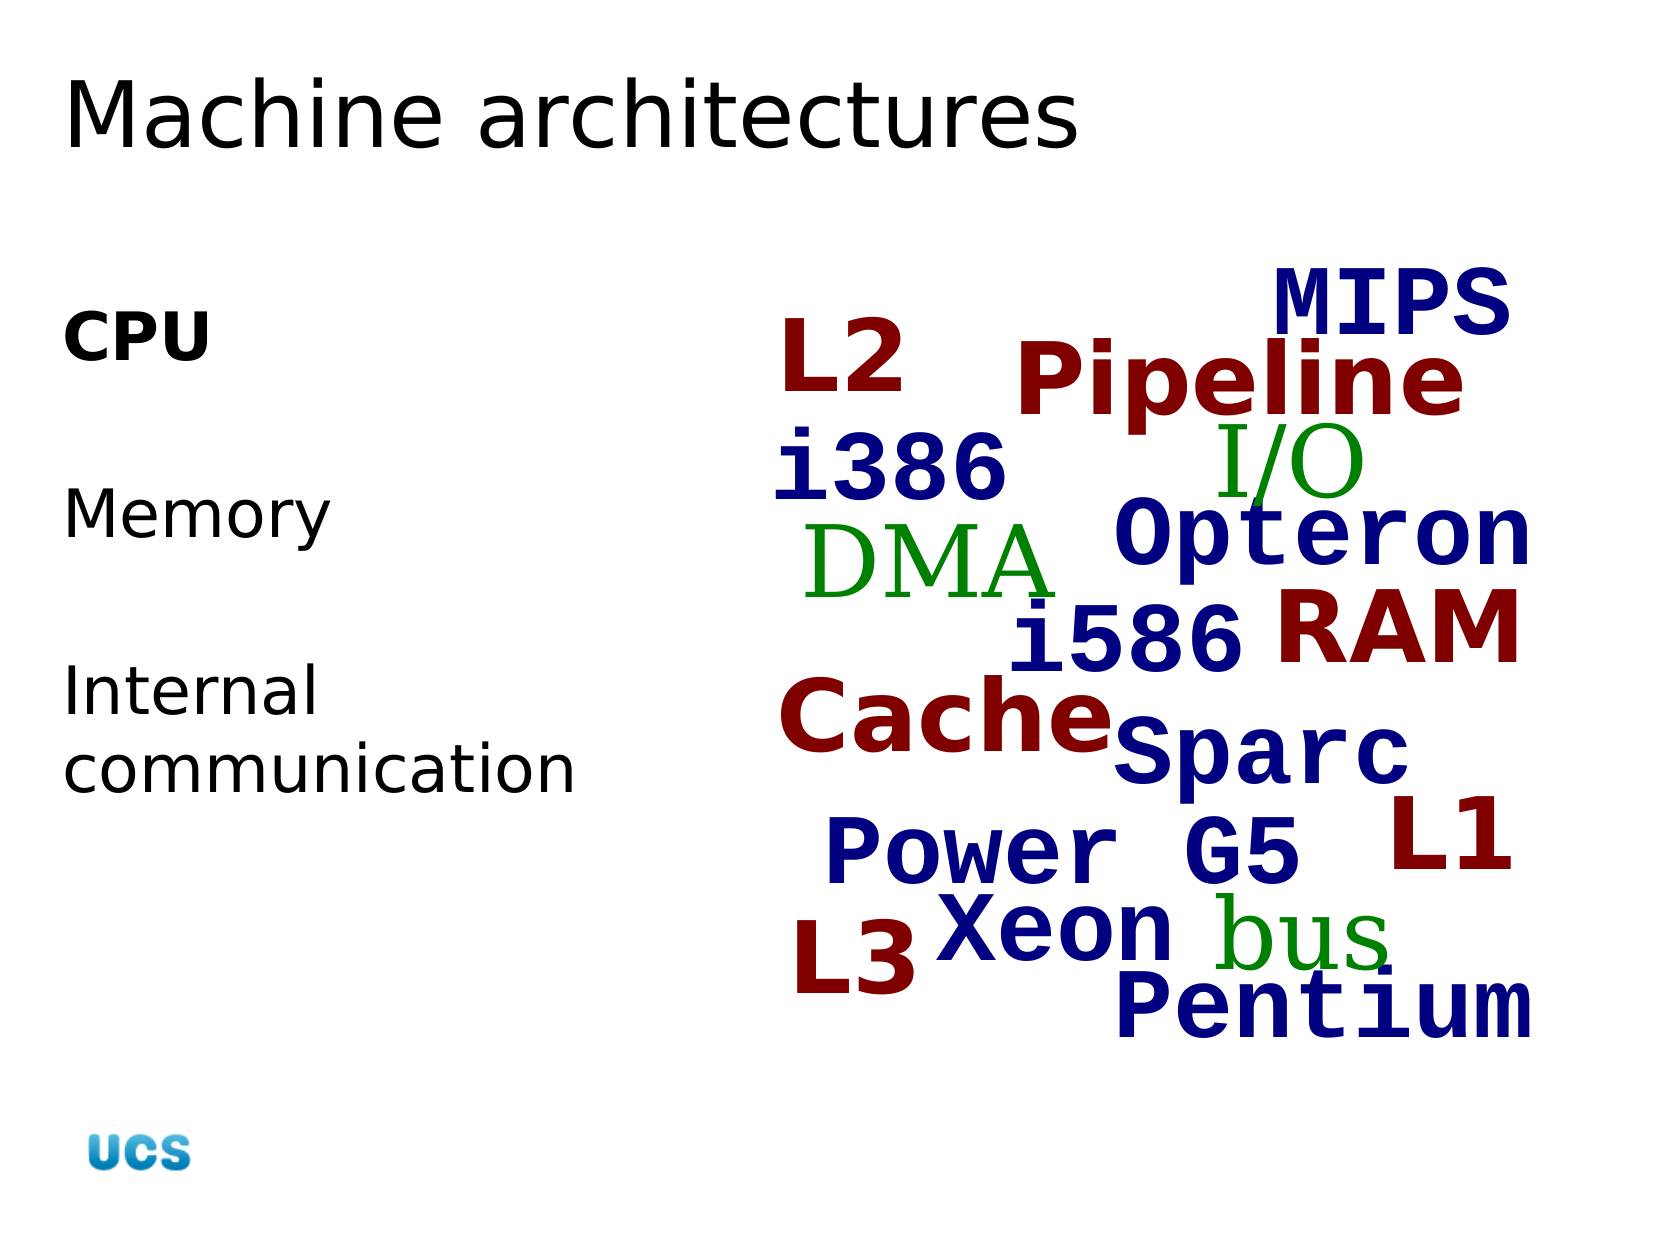

Machine architectures
MIPS
CPU
L2
Pipeline
I/O
i386
Memory
Opteron
DMA
RAM
i586
Internal
communication
Cache
Sparc
L1
Power G5
bus
Xeon
L3
Pentium